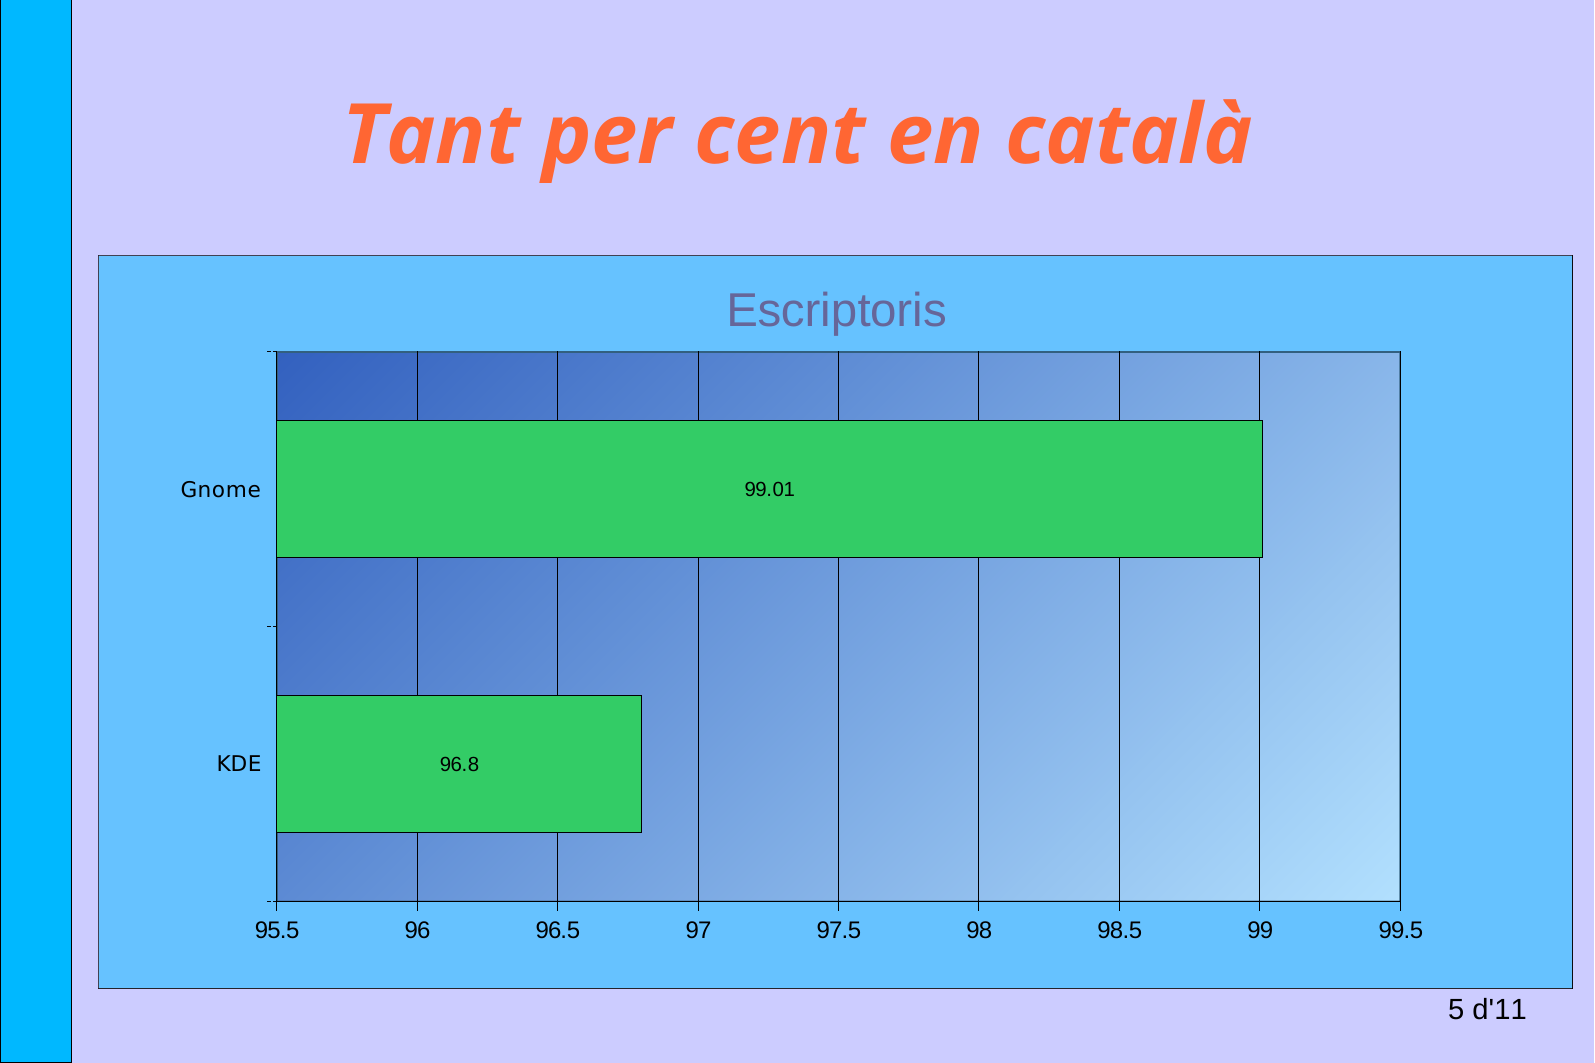

# Tant per cent en català
### Chart: Escriptoris
| Category | Columna 1 | Columna 2 | Columna 3 |
|---|---|---|---|
| Gnome | 99.01 | None | None |
| KDE | 96.8 | None | None |5 d'11